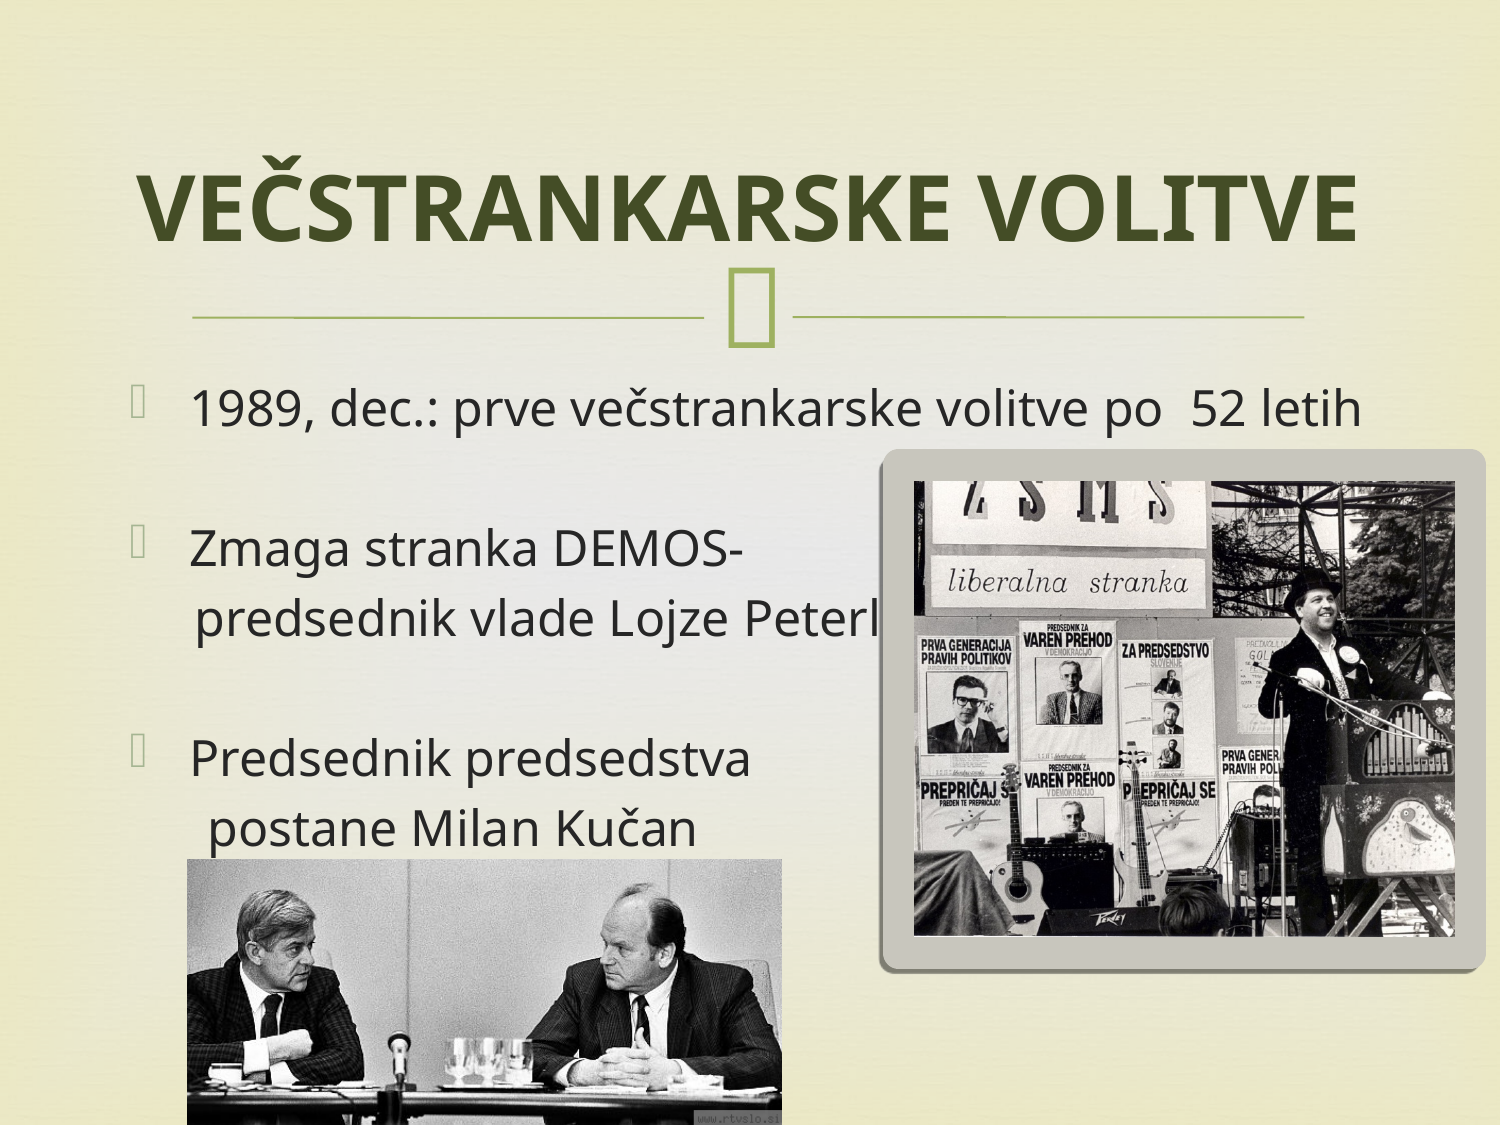

VEČSTRANKARSKE VOLITVE
# 1989, dec.: prve večstrankarske volitve po 52 letih
Zmaga stranka DEMOS-
 predsednik vlade Lojze Peterle
Predsednik predsedstva
 postane Milan Kučan